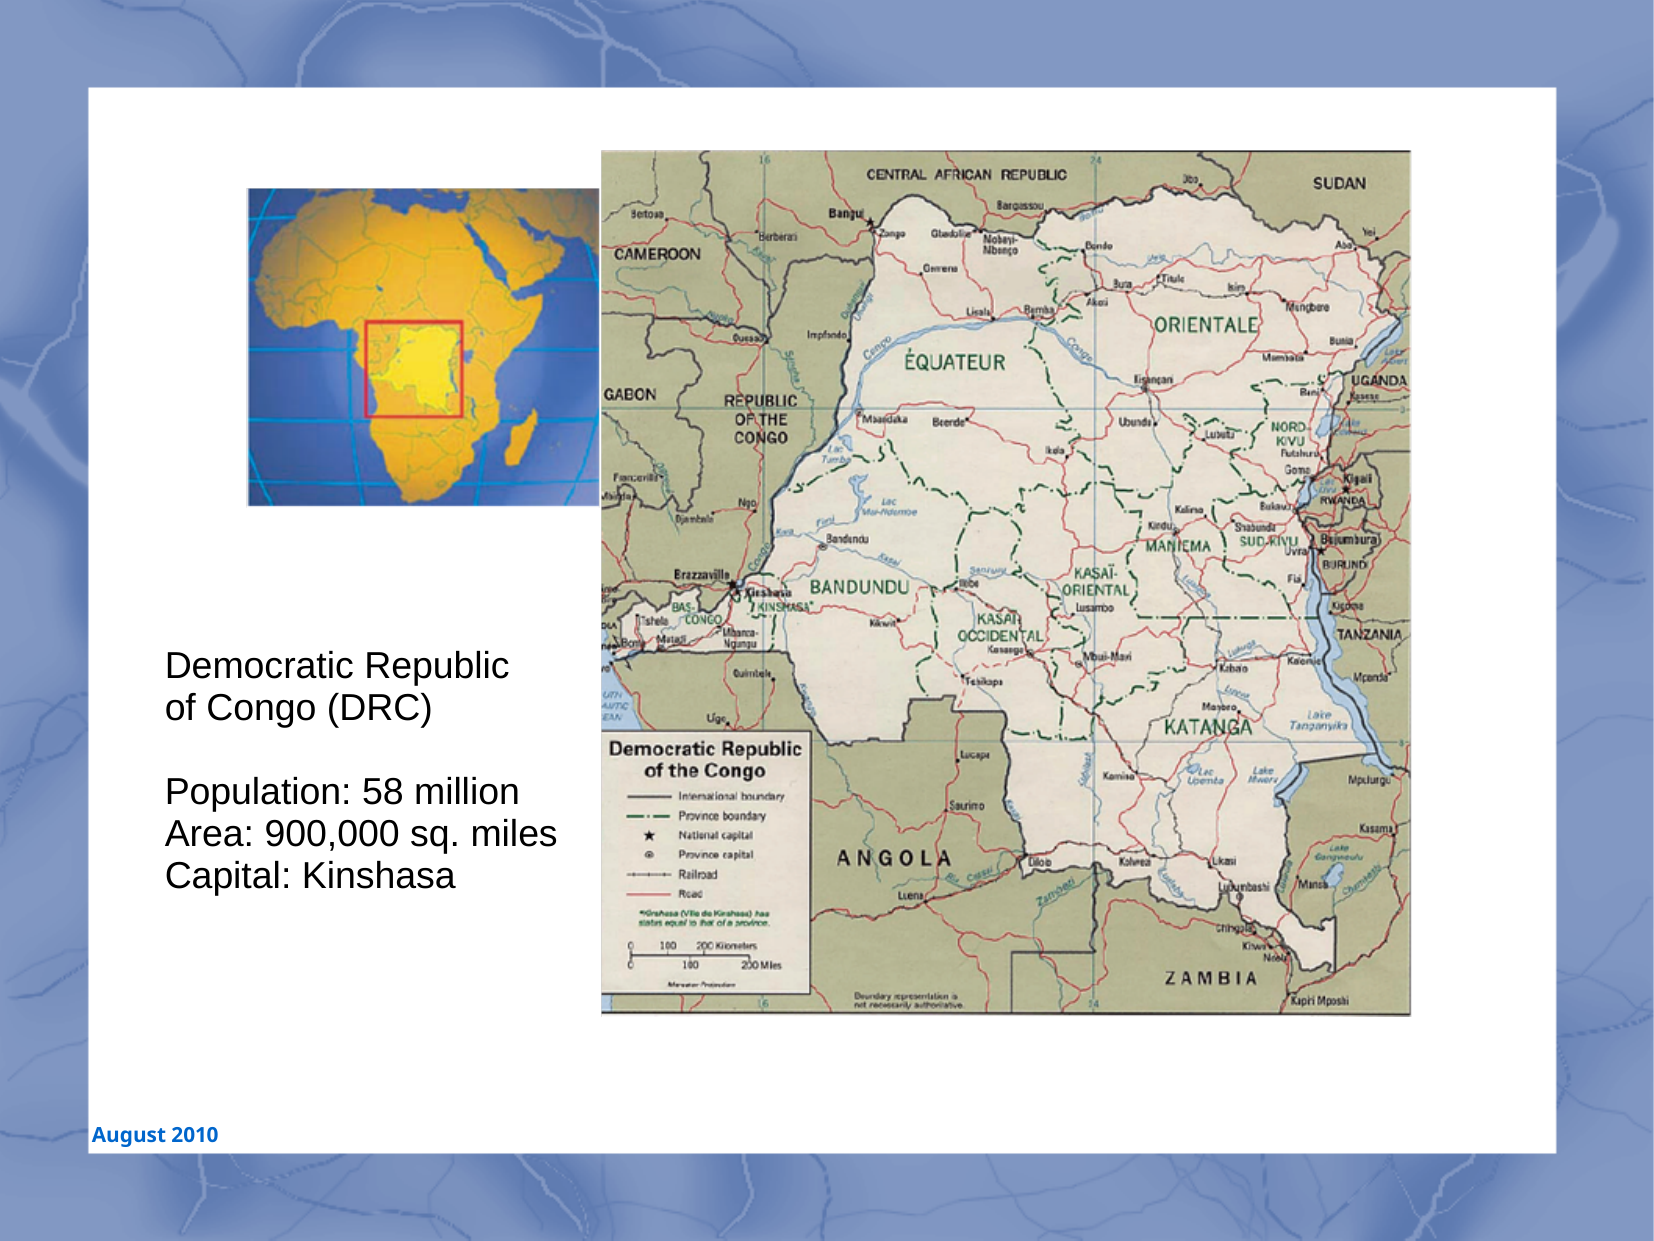

Democratic Republic
of Congo (DRC)
Population: 58 million
Area: 900,000 sq. miles
Capital: Kinshasa
August 2010